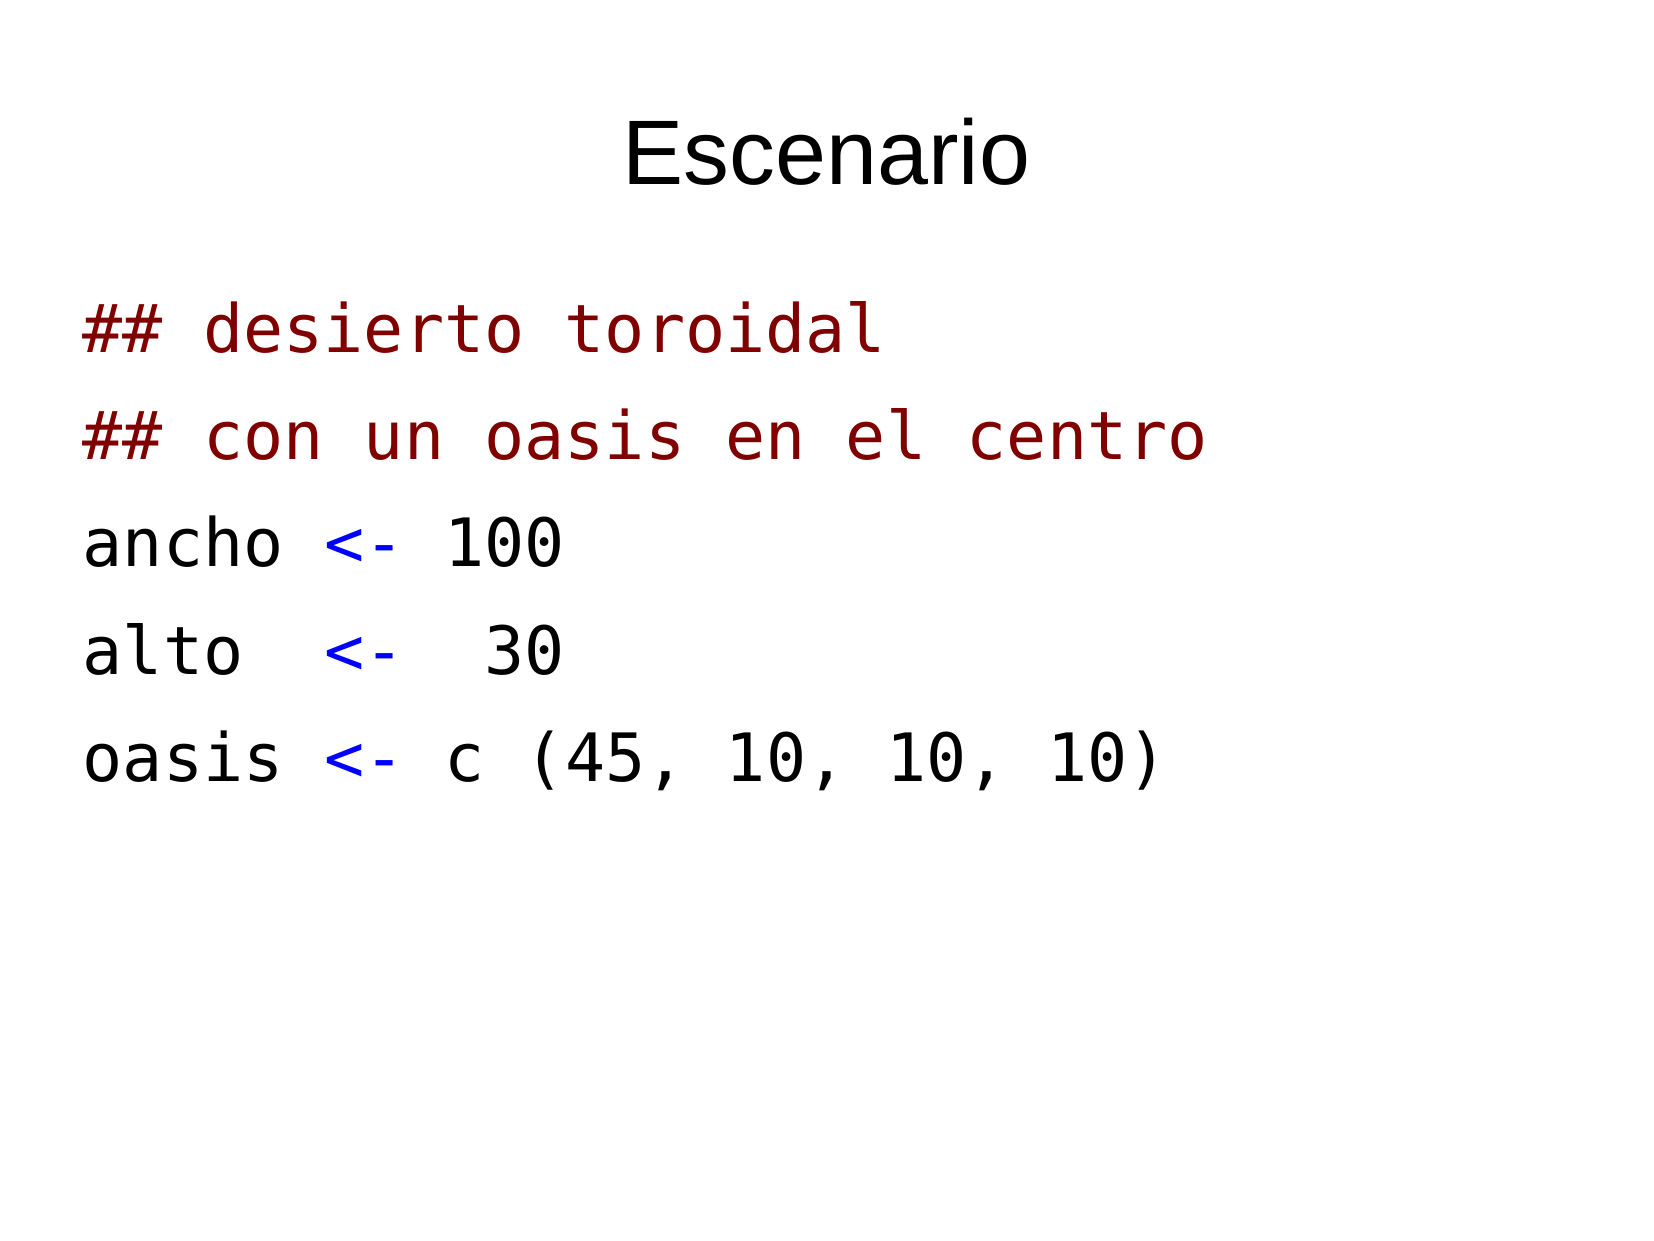

# Escenario
## desierto toroidal
## con un oasis en el centro
ancho <- 100
alto <- 30
oasis <- c (45, 10, 10, 10)